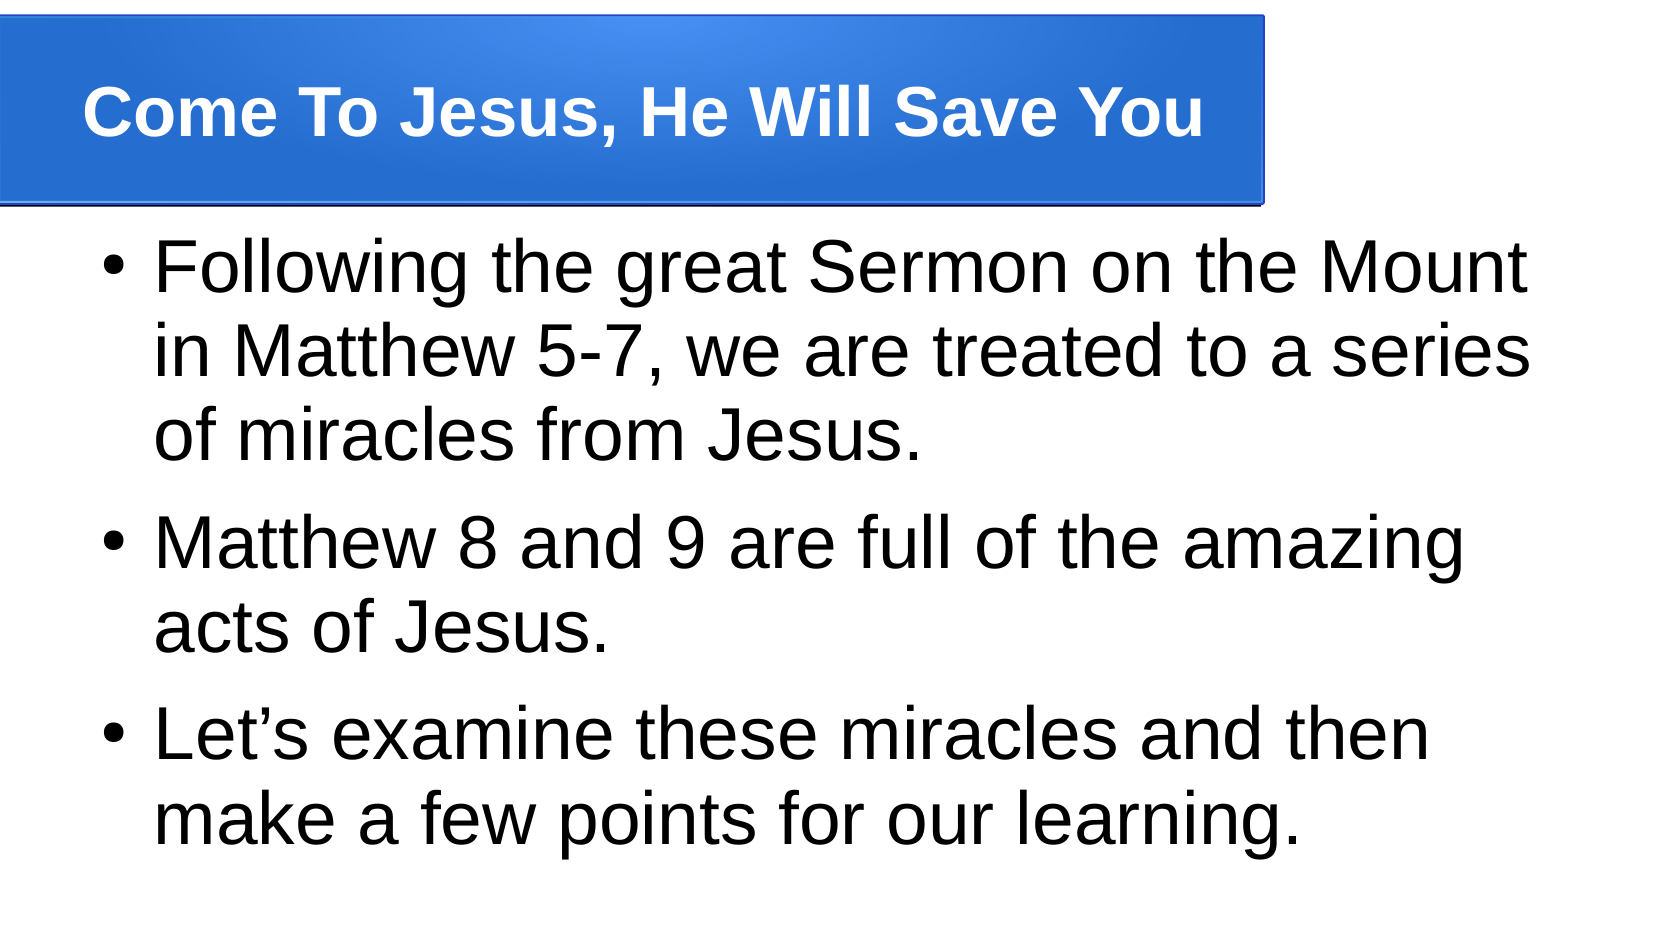

# Come To Jesus, He Will Save You
Following the great Sermon on the Mount in Matthew 5-7, we are treated to a series of miracles from Jesus.
Matthew 8 and 9 are full of the amazing acts of Jesus.
Let’s examine these miracles and then make a few points for our learning.